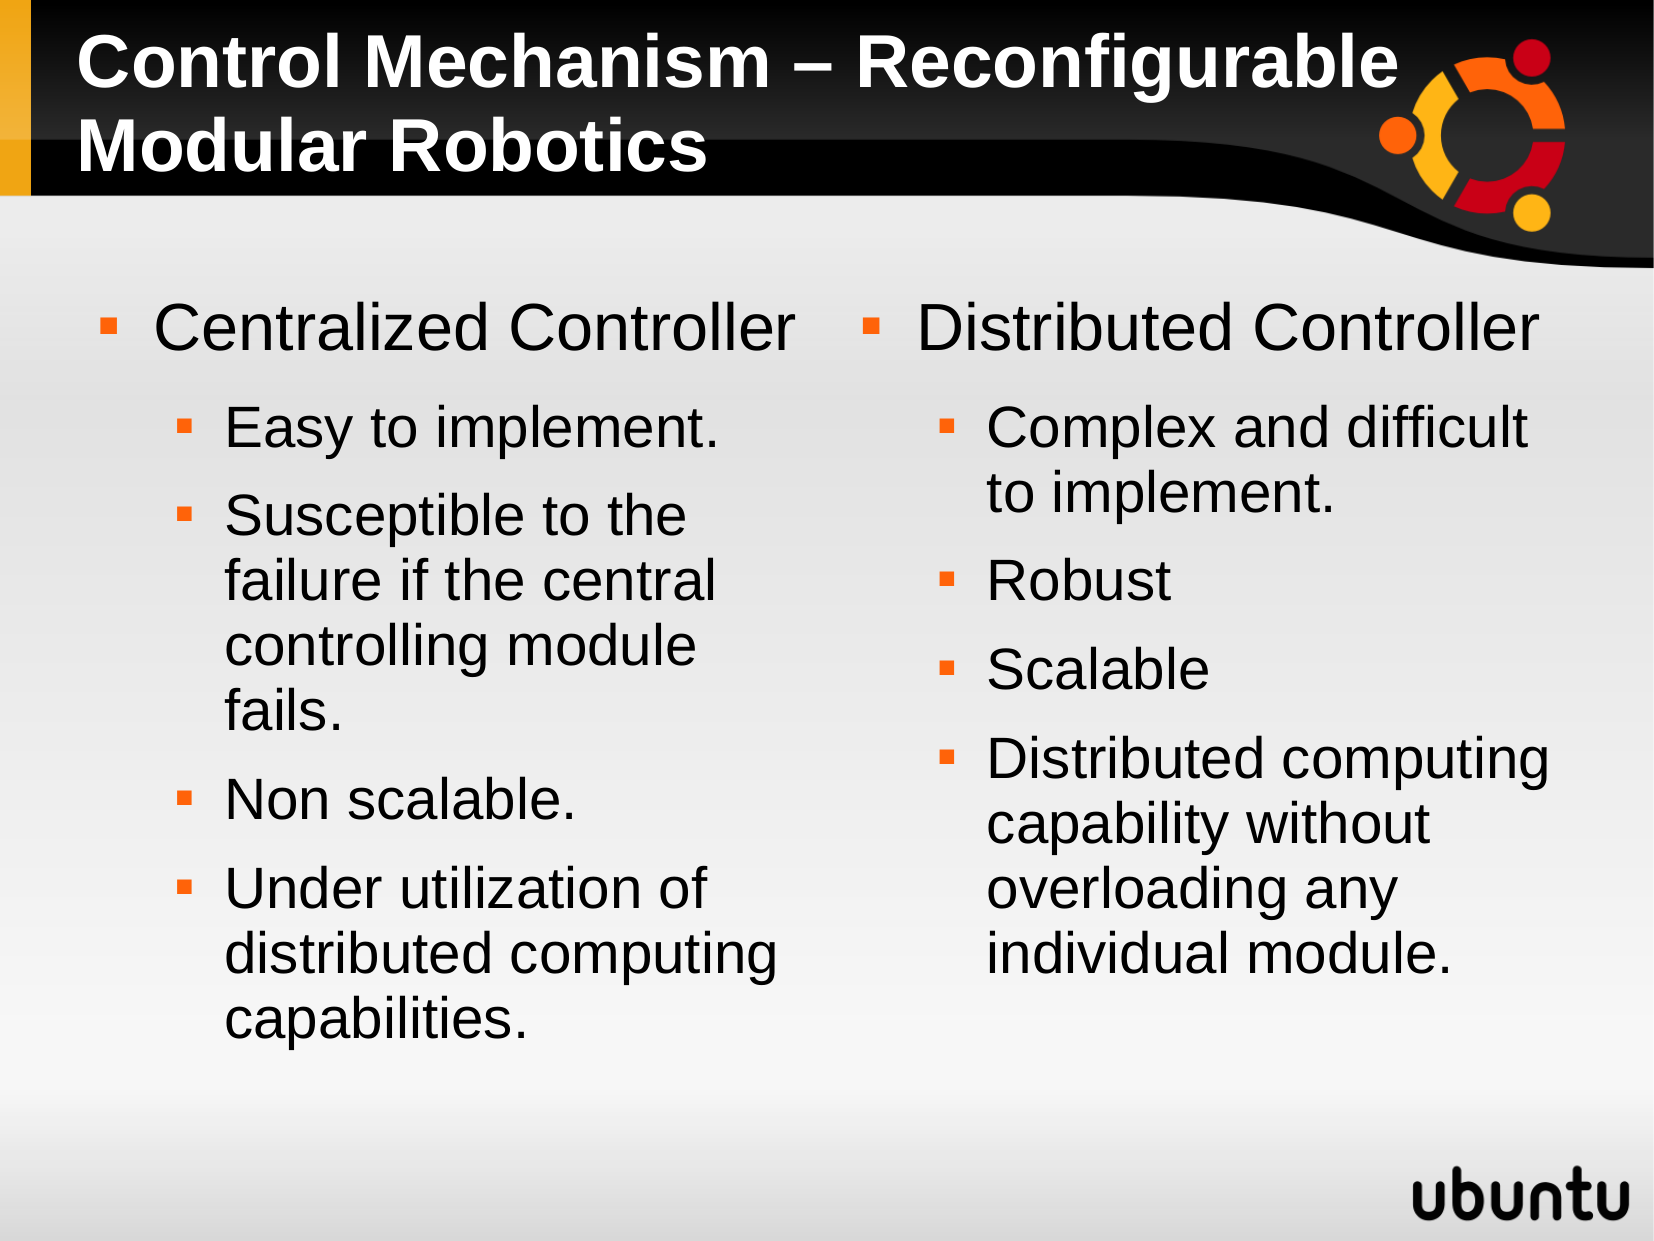

# Control Mechanism – Reconfigurable Modular Robotics
Centralized Controller
Easy to implement.
Susceptible to the failure if the central controlling module fails.
Non scalable.
Under utilization of distributed computing capabilities.
Distributed Controller
Complex and difficult to implement.
Robust
Scalable
Distributed computing capability without overloading any individual module.